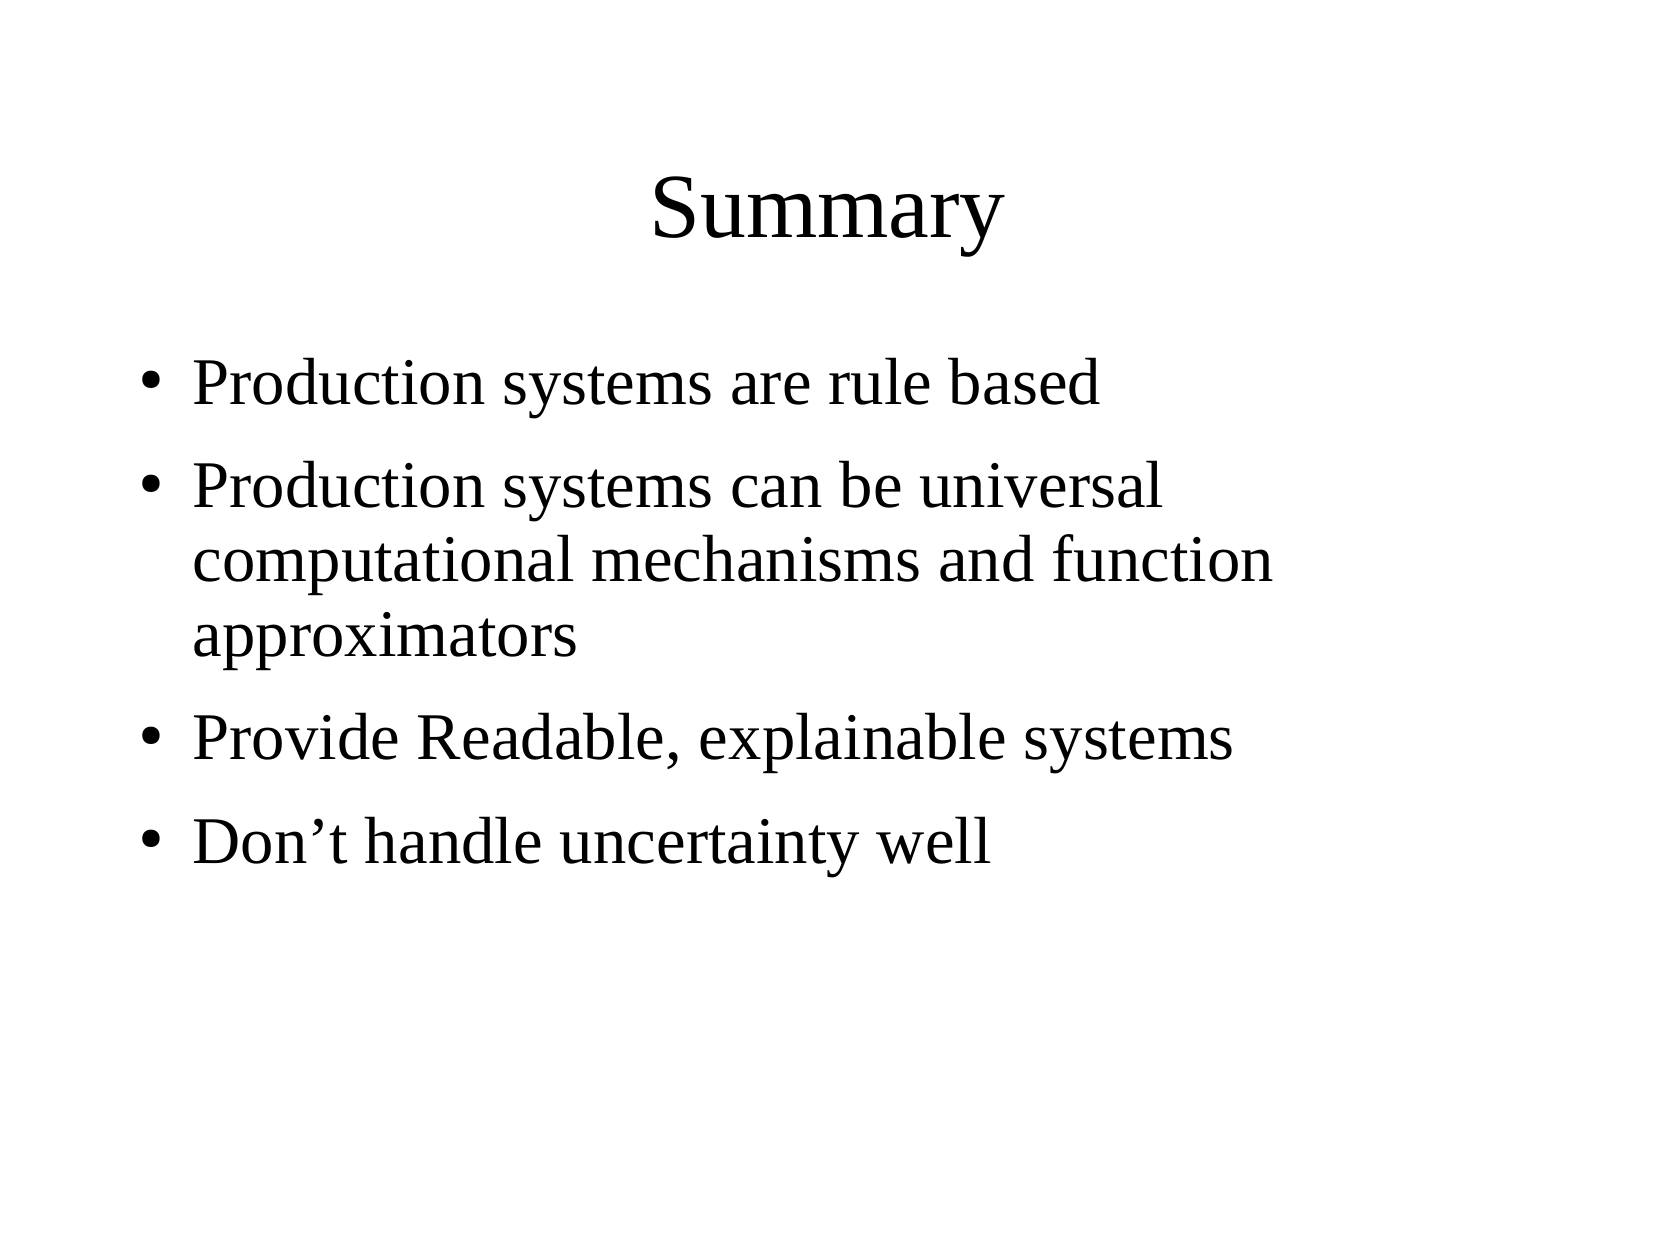

# Summary
Production systems are rule based
Production systems can be universal computational mechanisms and function approximators
Provide Readable, explainable systems
Don’t handle uncertainty well